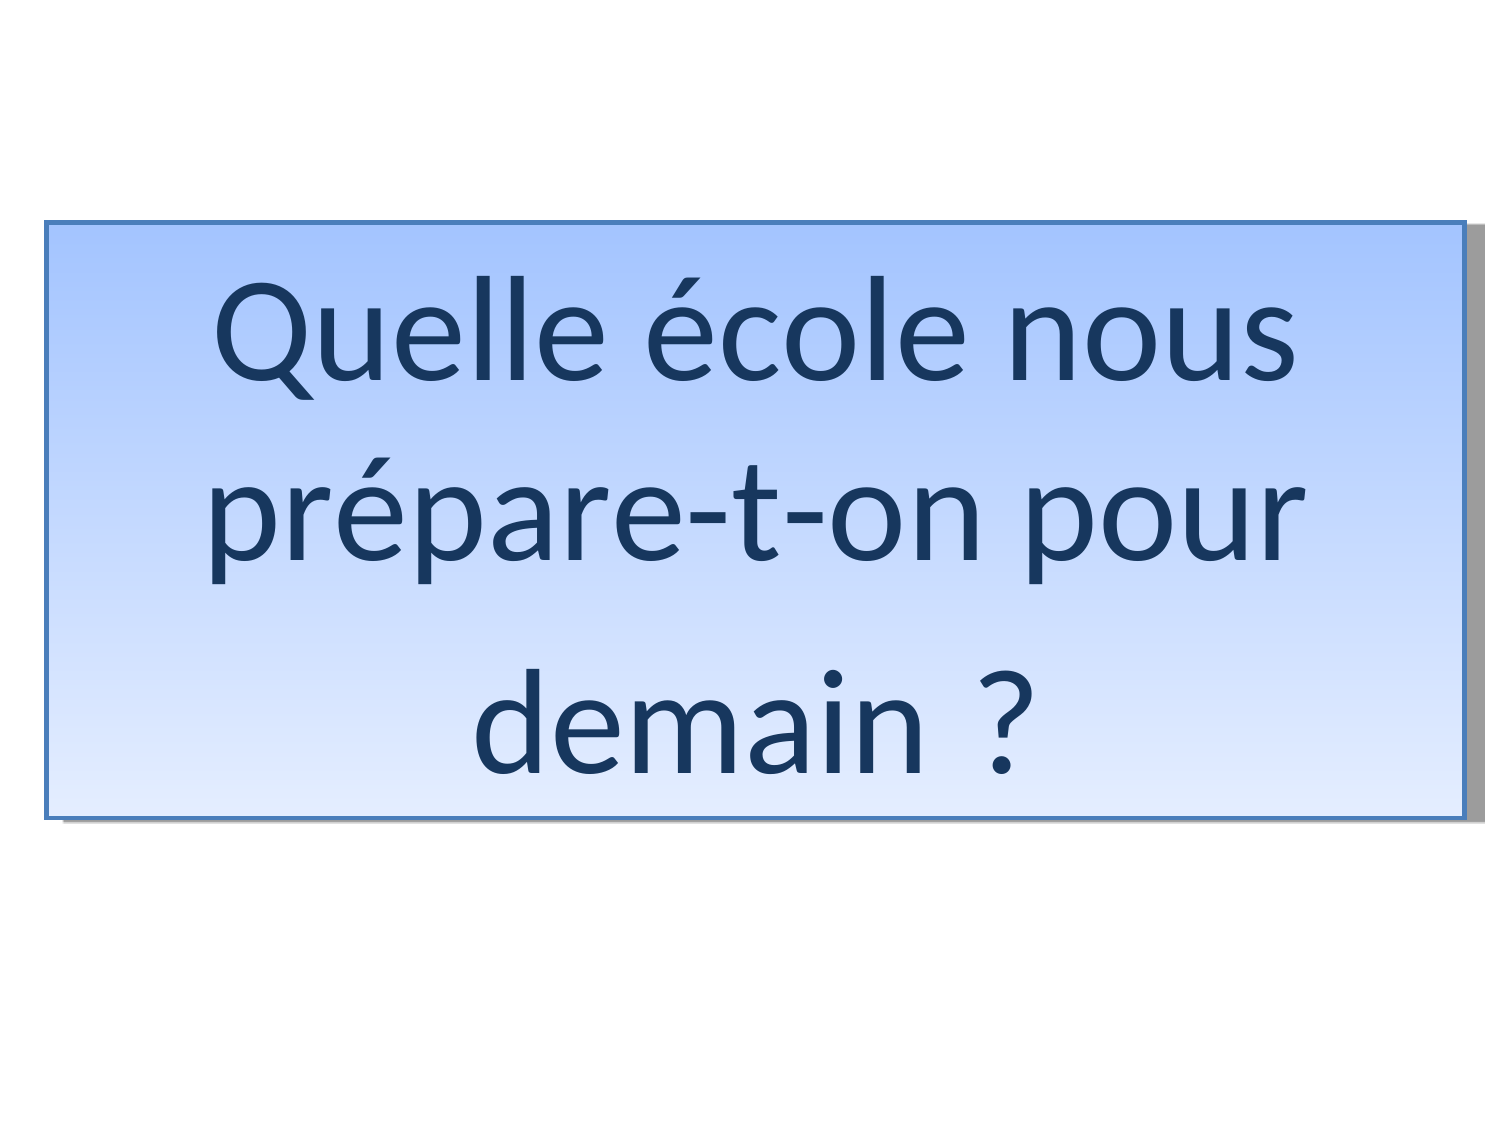

Quelle école nous prépare-t-on pour demain ?